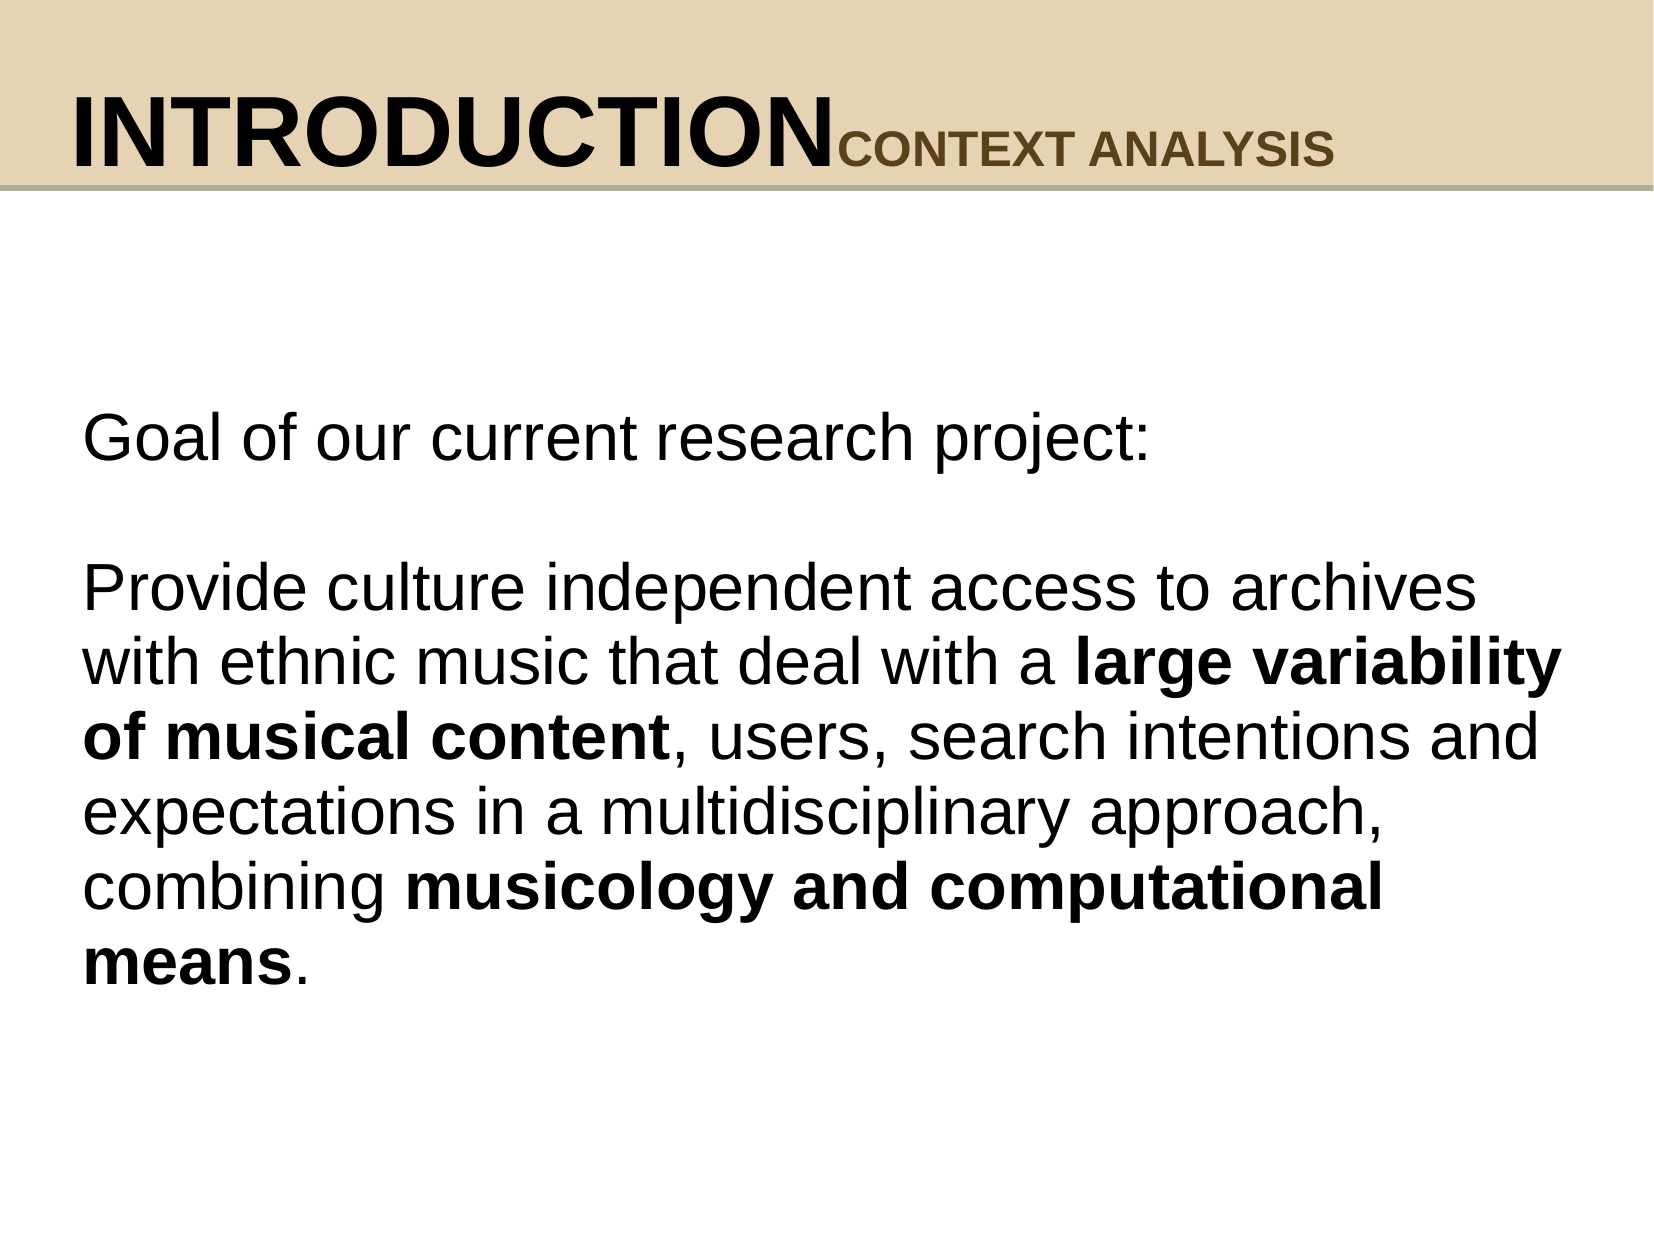

INTRODUCTIONCONTEXT ANALYSIS
# Goal of our current research project:
Provide culture independent access to archives with ethnic music that deal with a large variability of musical content, users, search intentions and expectations in a multidisciplinary approach, combining musicology and computational means.